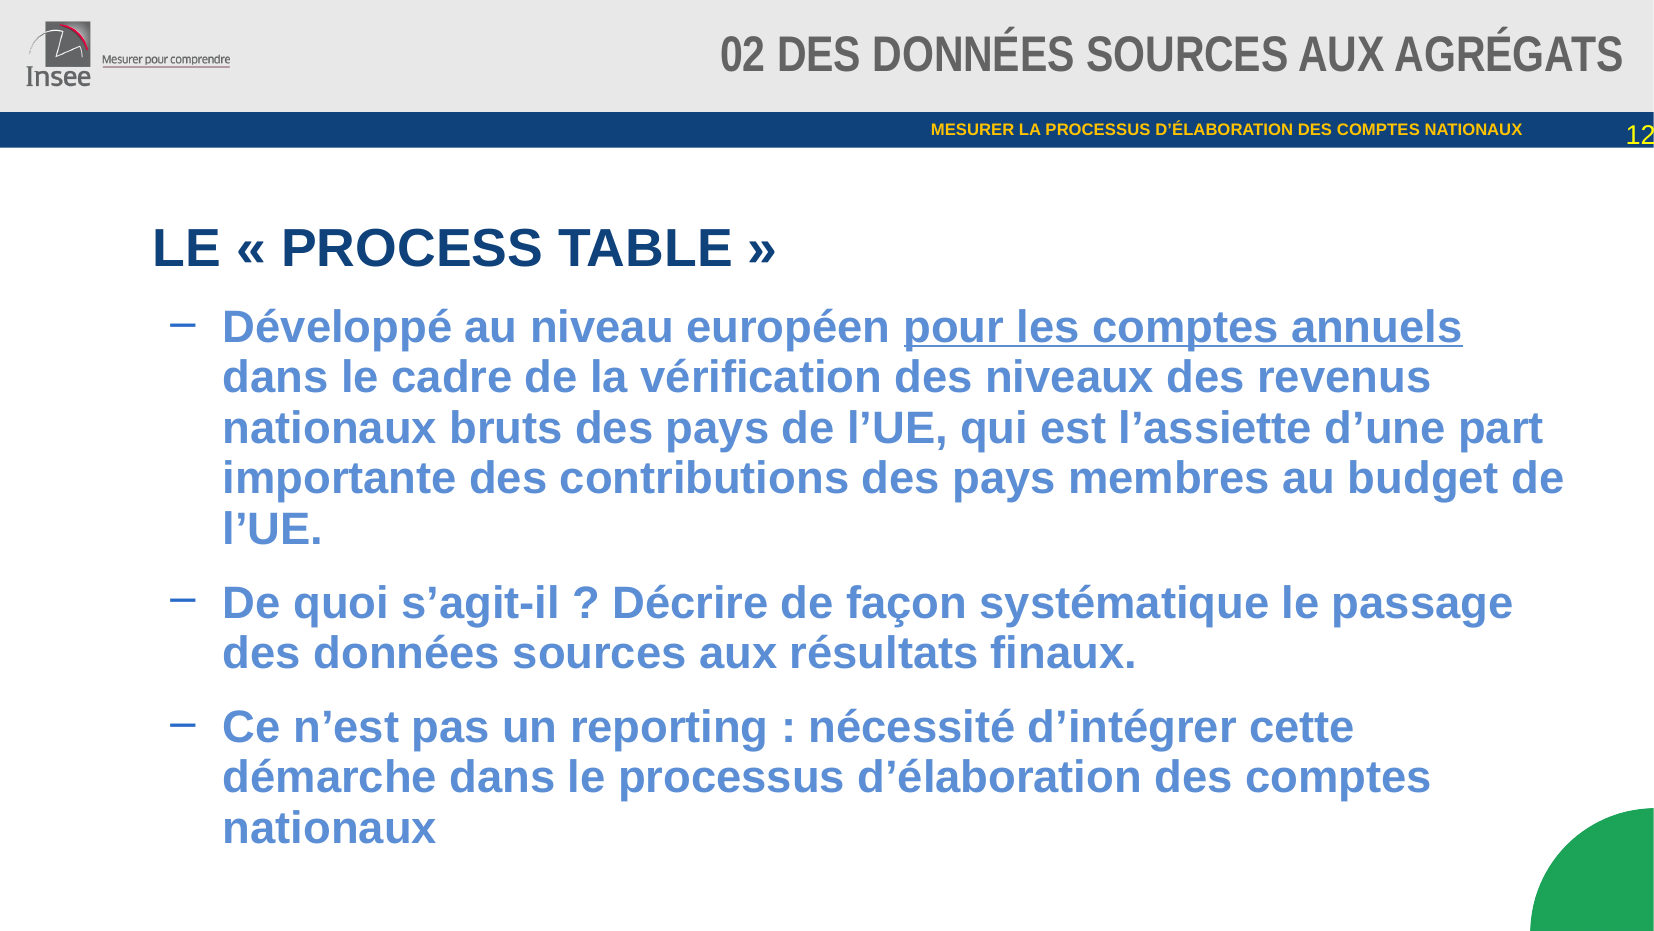

# 02 des données sources aux agrégats
Indiquez le nom de votre partie dans Insertion / En tête et pied de page
Le « process table »
Développé au niveau européen pour les comptes annuels dans le cadre de la vérification des niveaux des revenus nationaux bruts des pays de l’UE, qui est l’assiette d’une part importante des contributions des pays membres au budget de l’UE.
De quoi s’agit-il ? Décrire de façon systématique le passage des données sources aux résultats finaux.
Ce n’est pas un reporting : nécessité d’intégrer cette démarche dans le processus d’élaboration des comptes nationaux